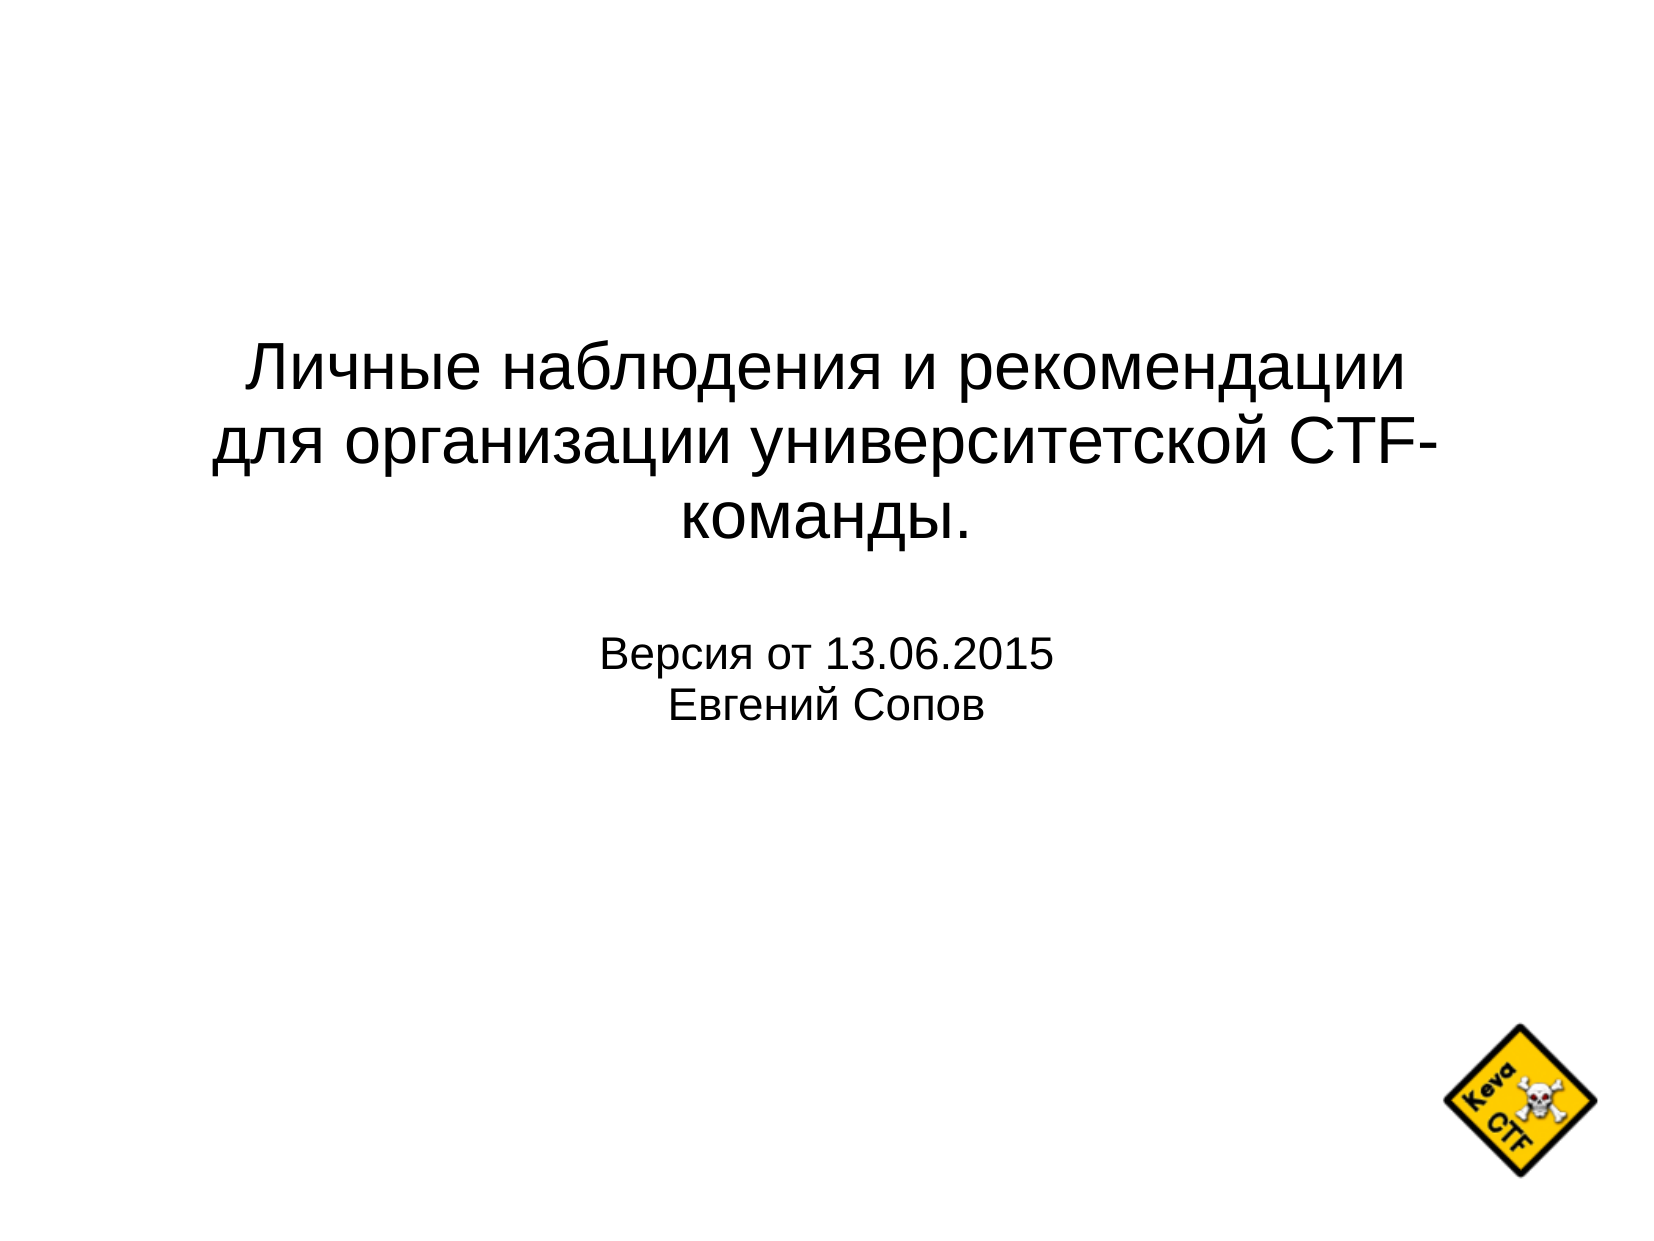

# Личные наблюдения и рекомендации
для организации университетской CTF-команды.
Версия от 13.06.2015
Евгений Сопов